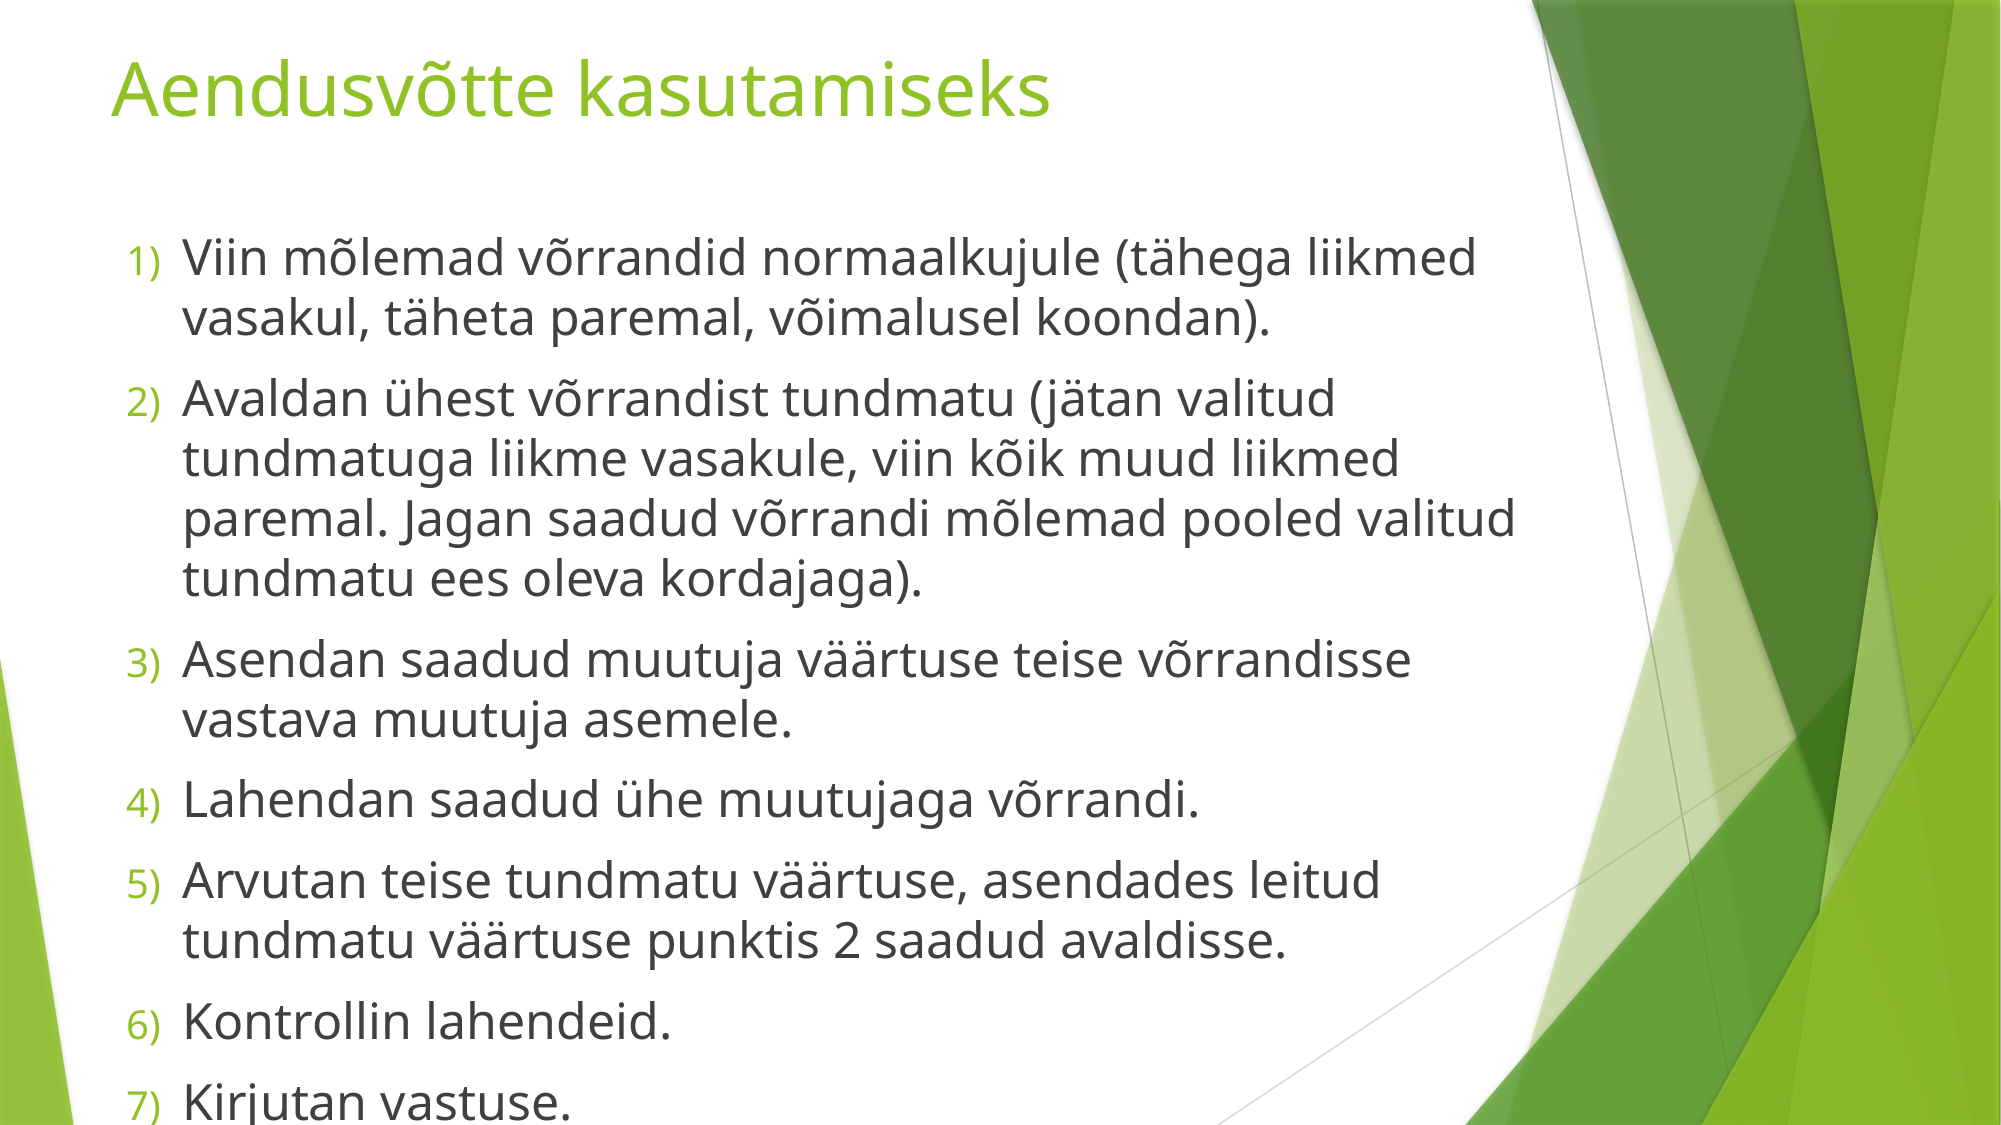

# Aendusvõtte kasutamiseks
Viin mõlemad võrrandid normaalkujule (tähega liikmed vasakul, täheta paremal, võimalusel koondan).
Avaldan ühest võrrandist tundmatu (jätan valitud tundmatuga liikme vasakule, viin kõik muud liikmed paremal. Jagan saadud võrrandi mõlemad pooled valitud tundmatu ees oleva kordajaga).
Asendan saadud muutuja väärtuse teise võrrandisse vastava muutuja asemele.
Lahendan saadud ühe muutujaga võrrandi.
Arvutan teise tundmatu väärtuse, asendades leitud tundmatu väärtuse punktis 2 saadud avaldisse.
Kontrollin lahendeid.
Kirjutan vastuse.